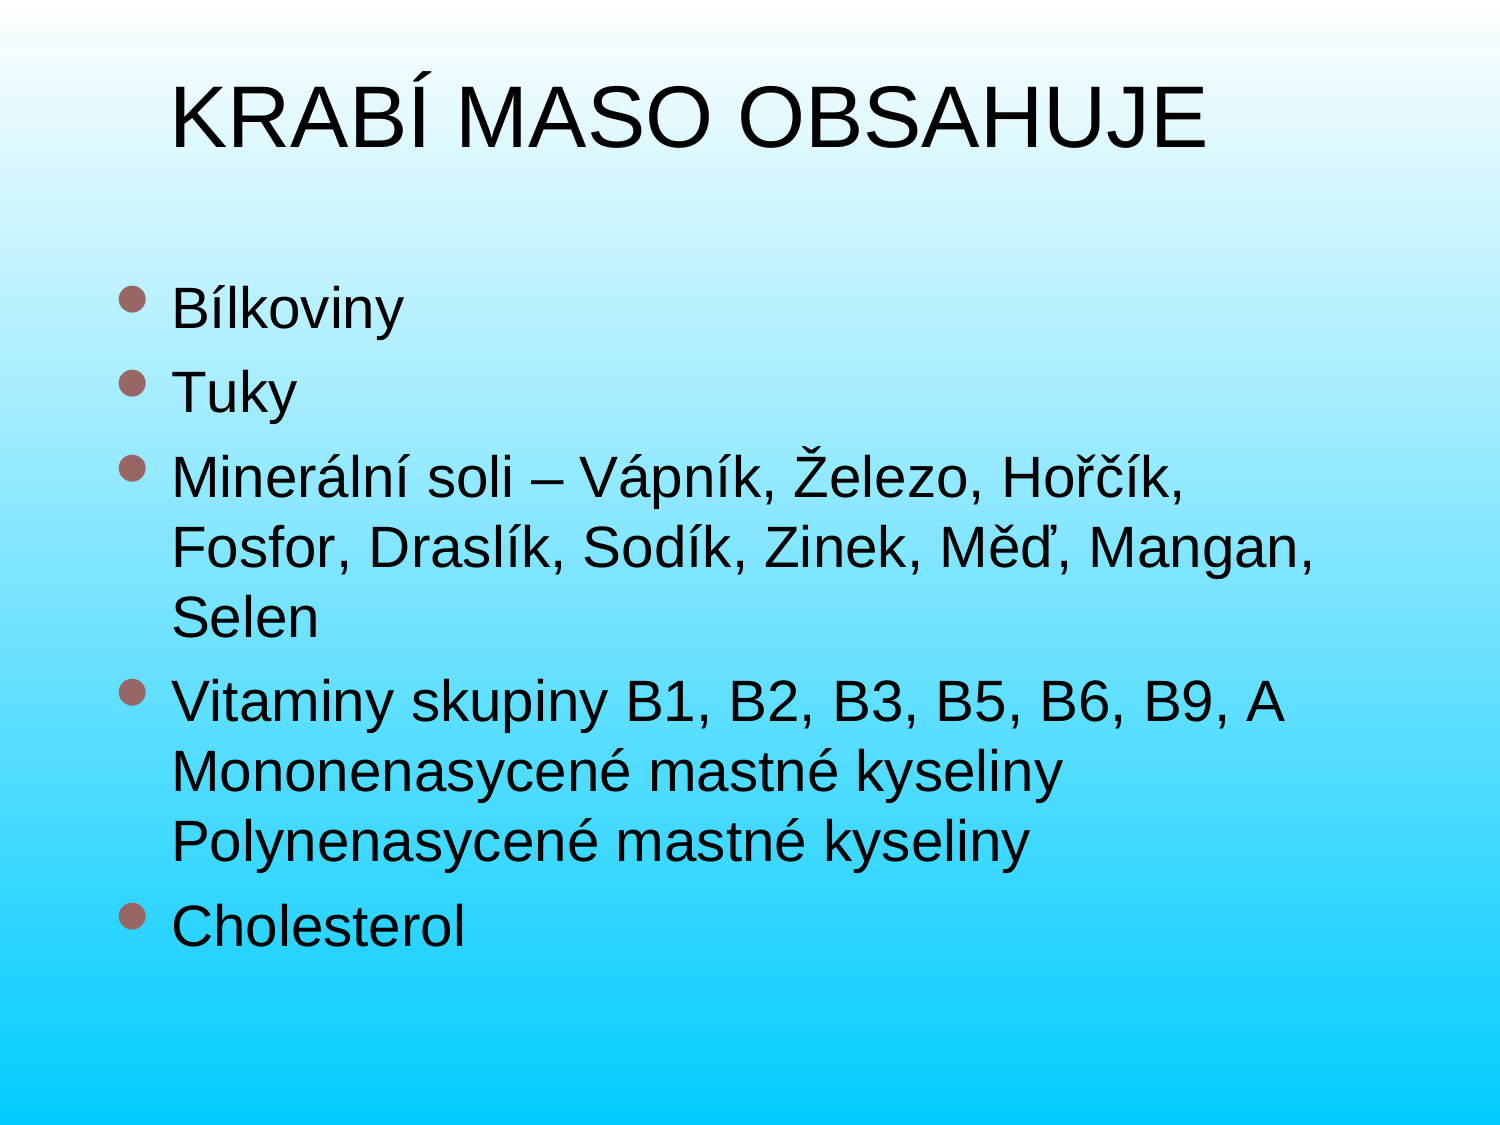

# KRABÍ MASO OBSAHUJE
Bílkoviny
Tuky
Minerální soli – Vápník, Železo, Hořčík, Fosfor, Draslík, Sodík, Zinek, Měď, Mangan, Selen
Vitaminy skupiny B1, B2, B3, B5, B6, B9, A Mononenasycené mastné kyseliny Polynenasycené mastné kyseliny
Cholesterol